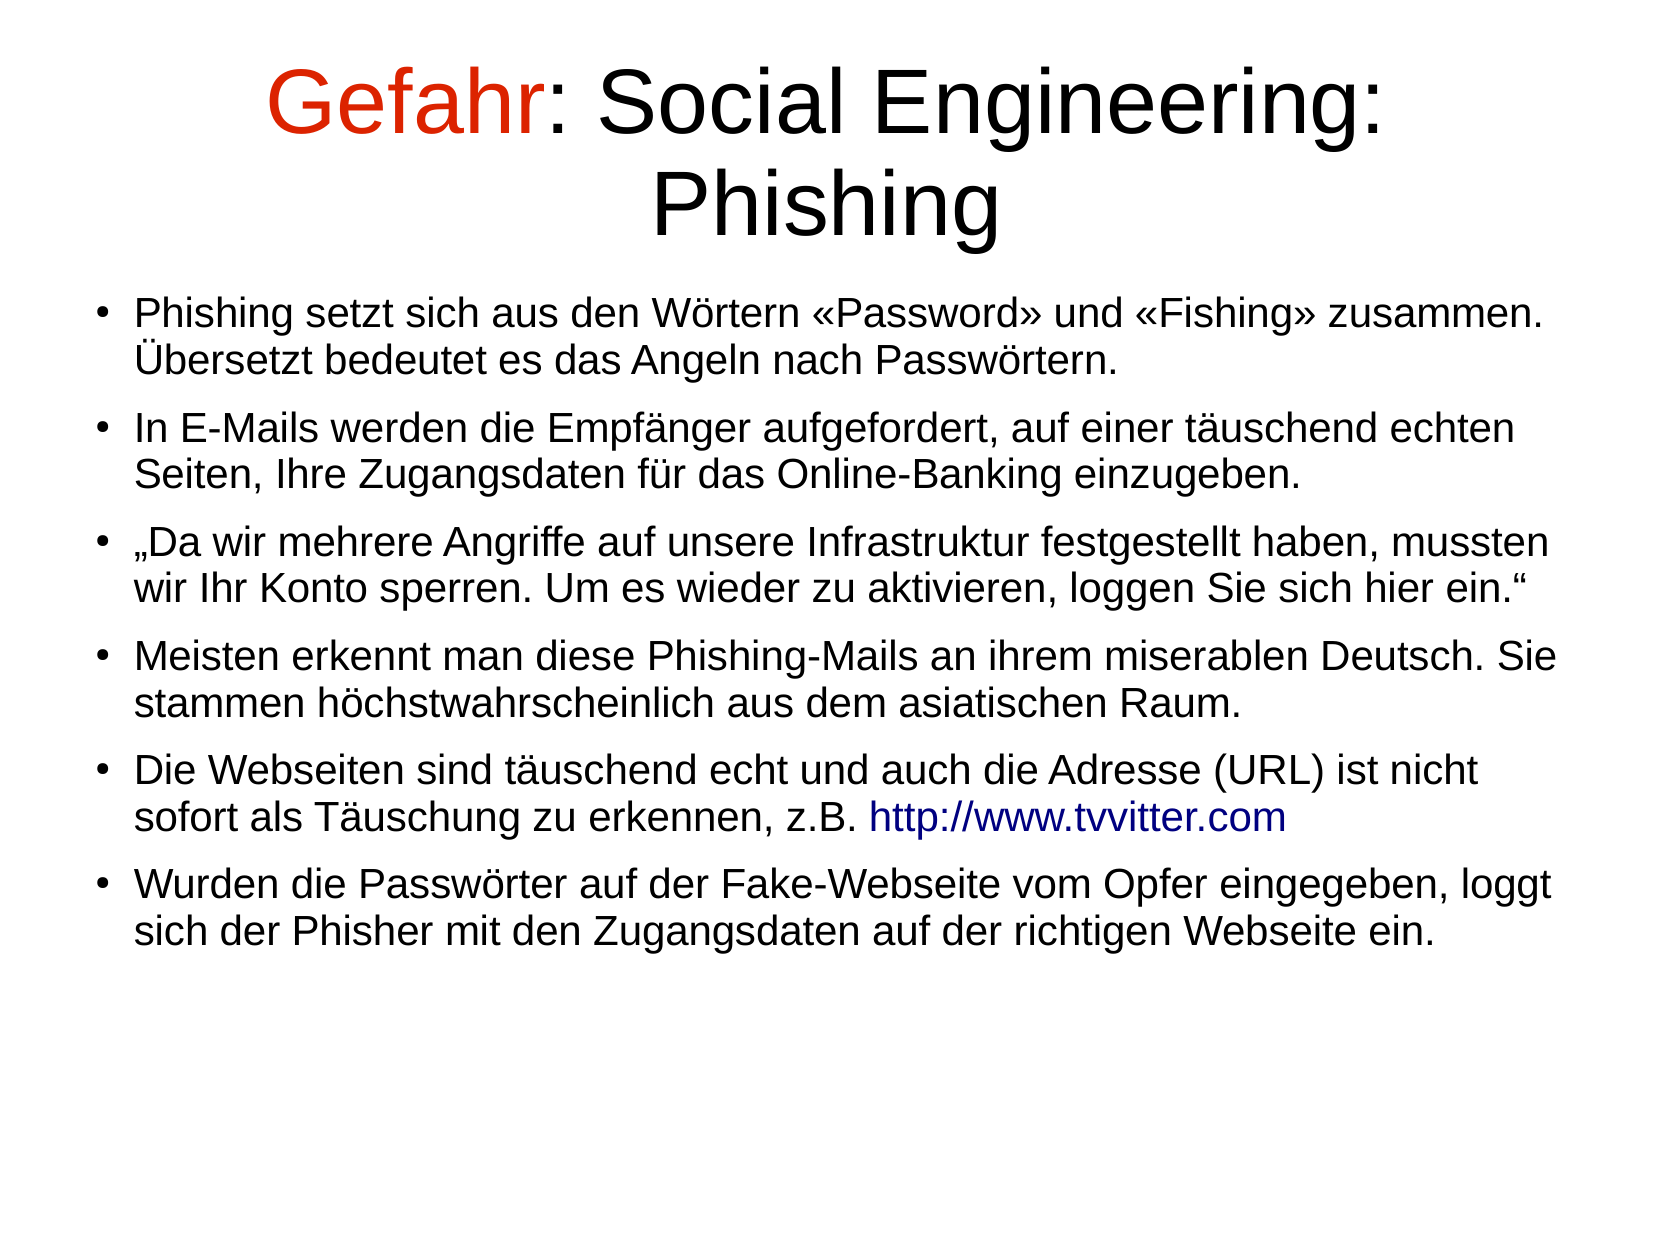

# Gefahr: Social Engineering: Phishing
Phishing setzt sich aus den Wörtern «Password» und «Fishing» zusammen. Übersetzt bedeutet es das Angeln nach Passwörtern.
In E-Mails werden die Empfänger aufgefordert, auf einer täuschend echten Seiten, Ihre Zugangsdaten für das Online-Banking einzugeben.
„Da wir mehrere Angriffe auf unsere Infrastruktur festgestellt haben, mussten wir Ihr Konto sperren. Um es wieder zu aktivieren, loggen Sie sich hier ein.“
Meisten erkennt man diese Phishing-Mails an ihrem miserablen Deutsch. Sie stammen höchstwahrscheinlich aus dem asiatischen Raum.
Die Webseiten sind täuschend echt und auch die Adresse (URL) ist nicht sofort als Täuschung zu erkennen, z.B. http://www.tvvitter.com
Wurden die Passwörter auf der Fake-Webseite vom Opfer eingegeben, loggt sich der Phisher mit den Zugangsdaten auf der richtigen Webseite ein.